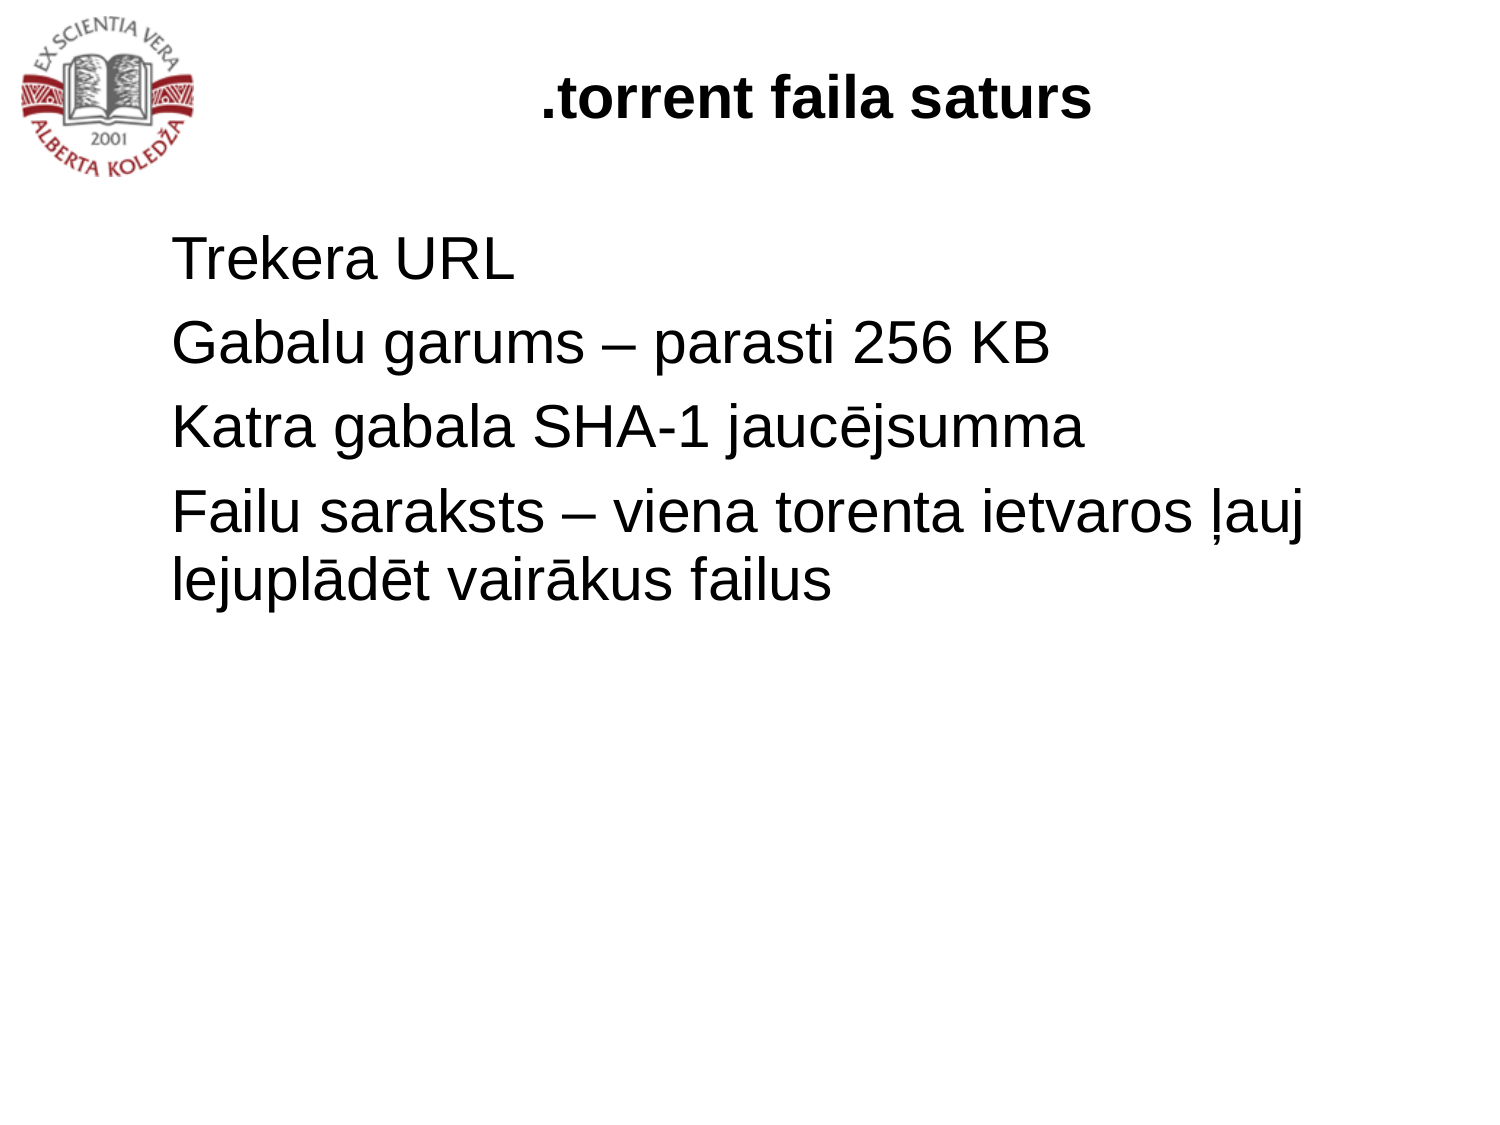

# .torrent faila saturs
Trekera URL
Gabalu garums – parasti 256 KB
Katra gabala SHA-1 jaucējsumma
Failu saraksts – viena torenta ietvaros ļauj lejuplādēt vairākus failus